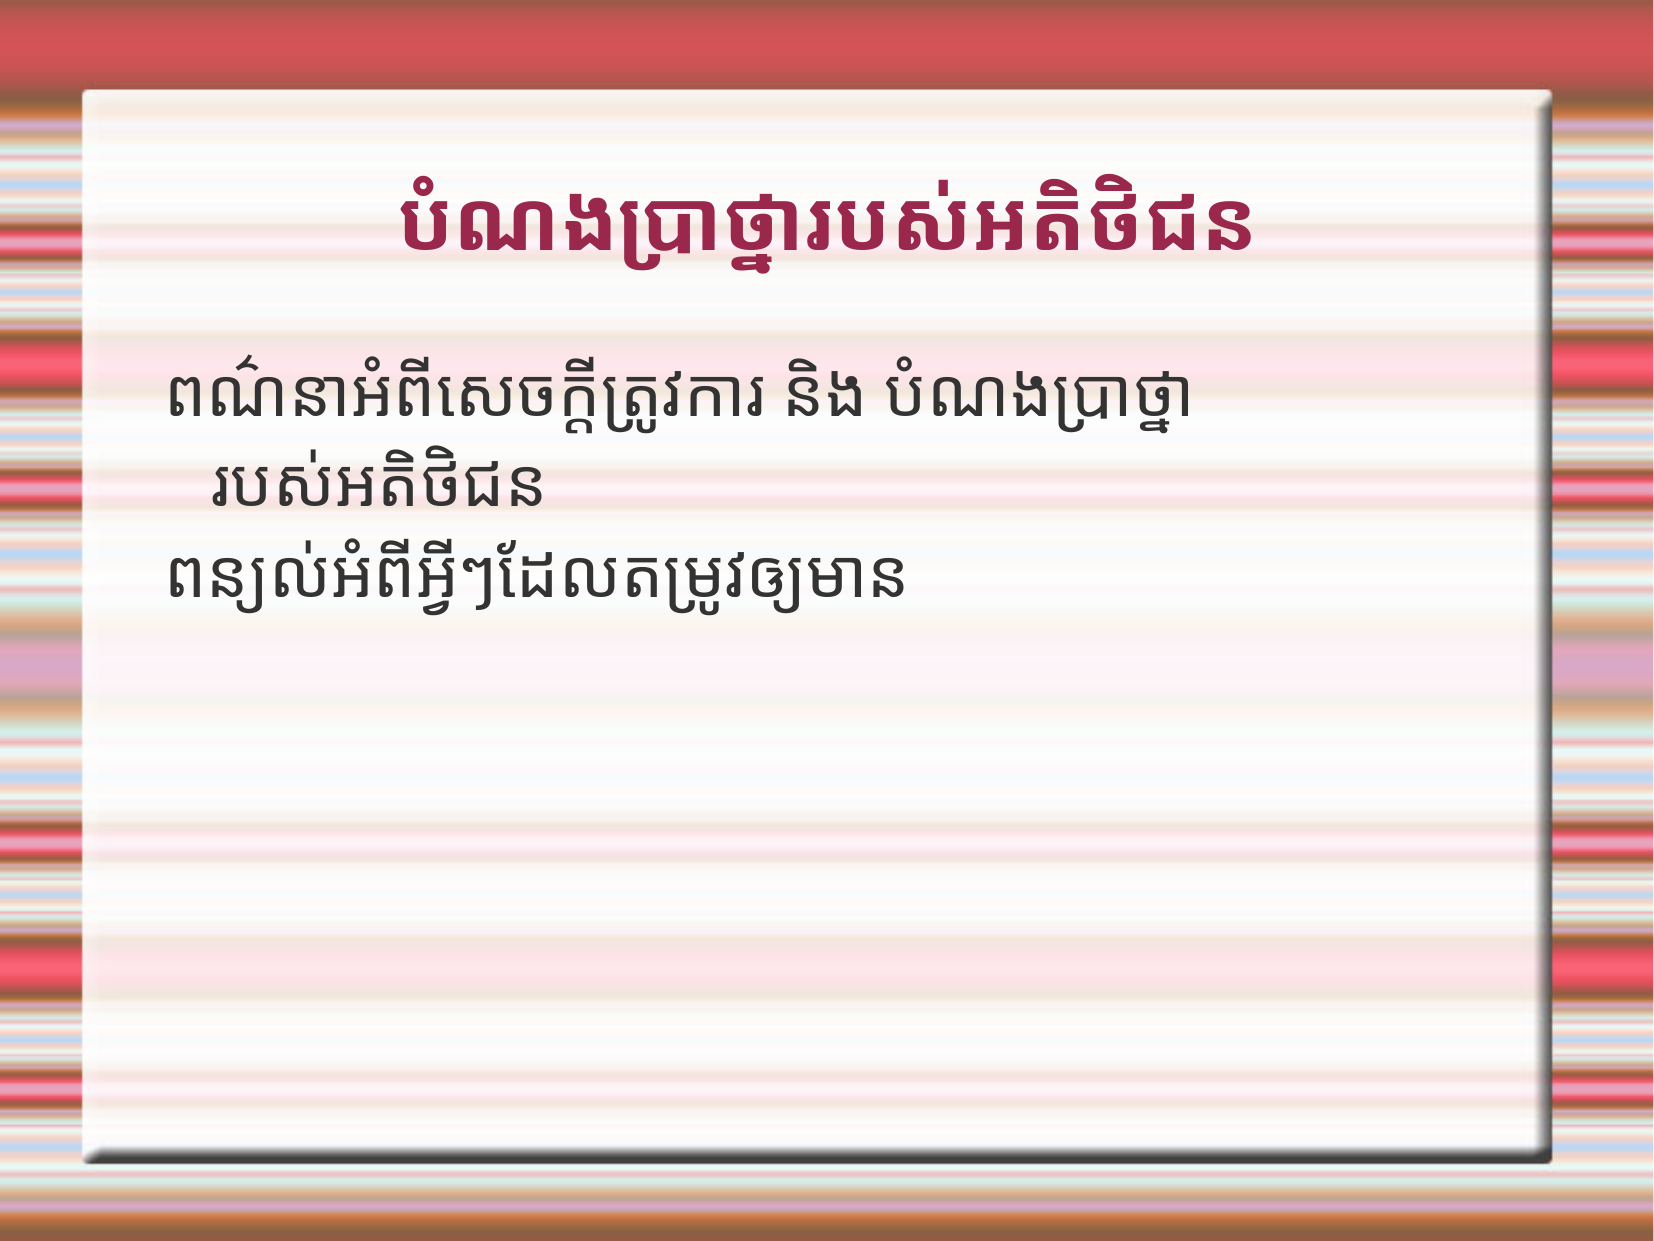

# បំណង​ប្រាថ្នា​របស់​អតិថិជន
ពណ៌នា​អំពី​សេចក្តី​ត្រូវការ និង បំណងប្រាថ្នា
របស់​អតិថិជន
ពន្យល់​អំពី​អ្វីៗ​ដែល​តម្រូវ​ឲ្យ​មាន